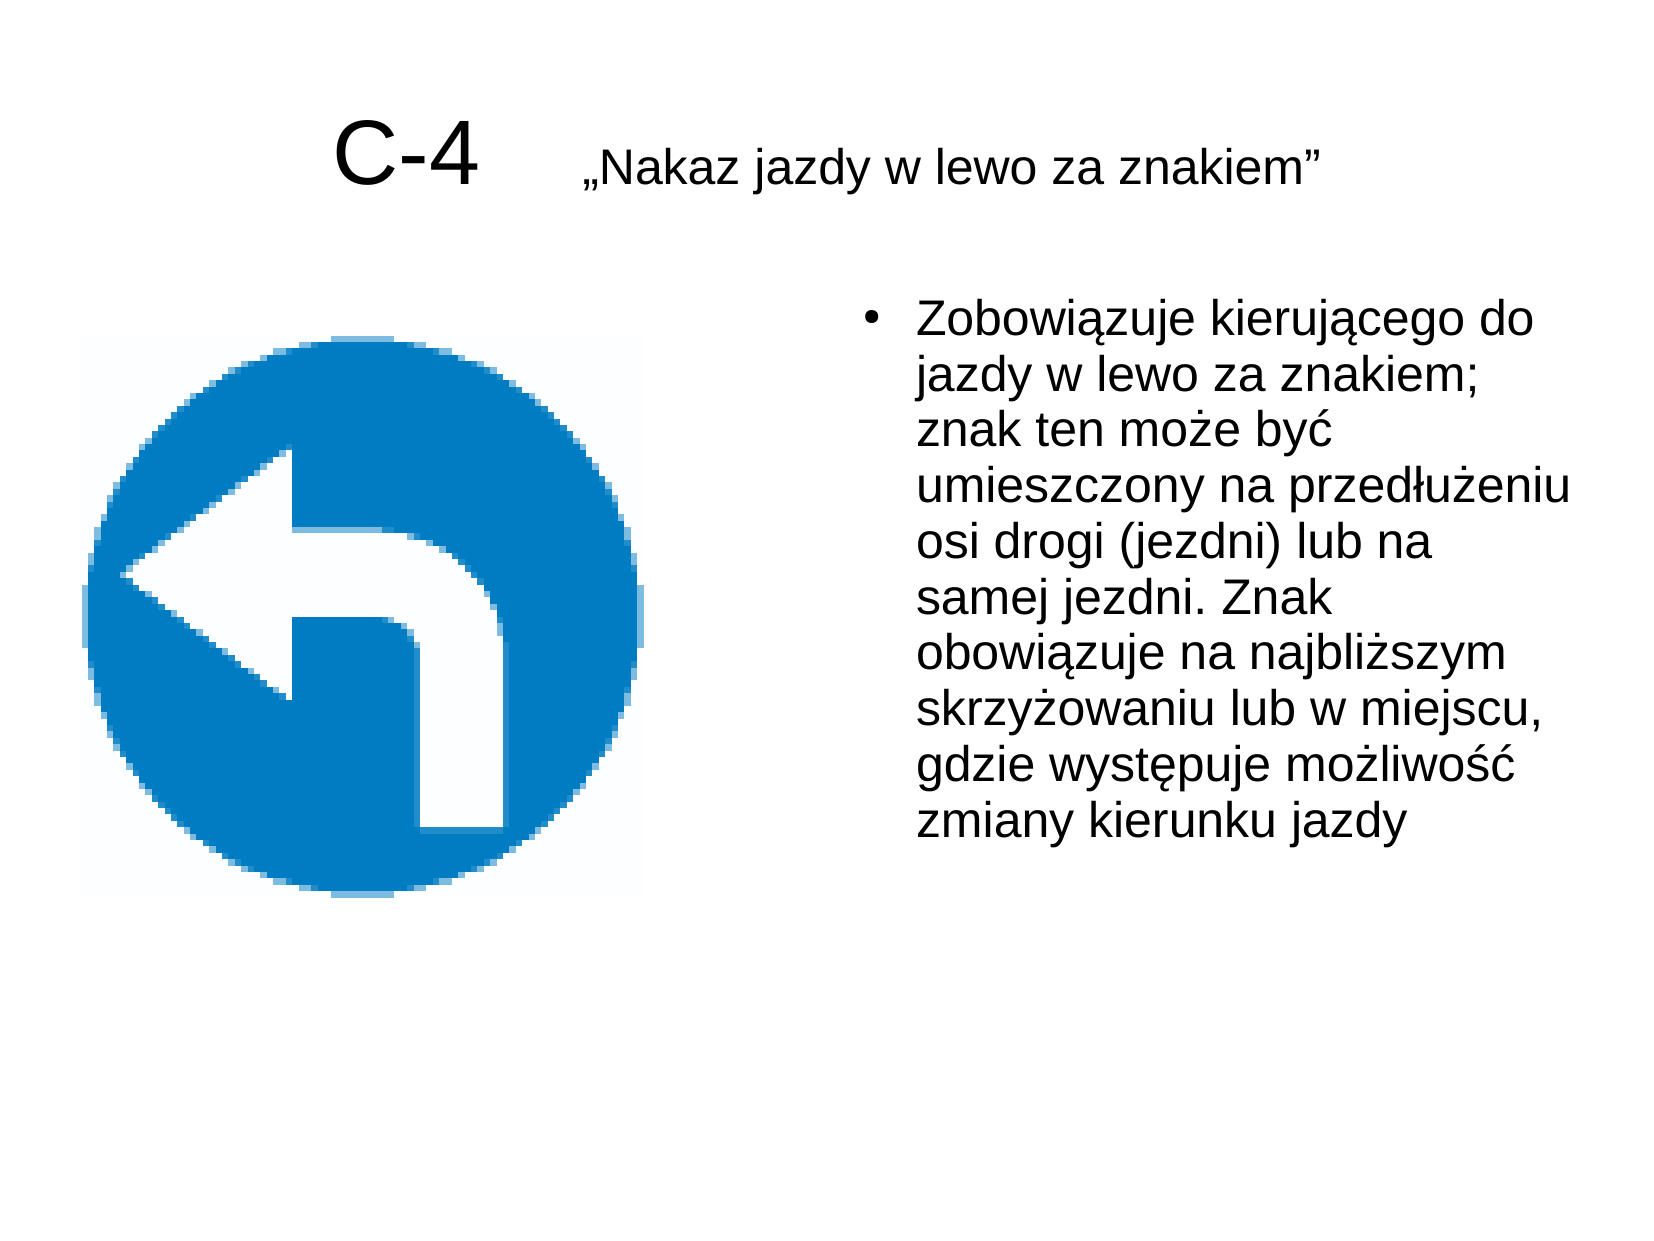

# C-4 „Nakaz jazdy w lewo za znakiem”
Zobowiązuje kierującego do jazdy w lewo za znakiem; znak ten może być umieszczony na przedłużeniu osi drogi (jezdni) lub na samej jezdni. Znak obowiązuje na najbliższym skrzyżowaniu lub w miejscu, gdzie występuje możliwość zmiany kierunku jazdy